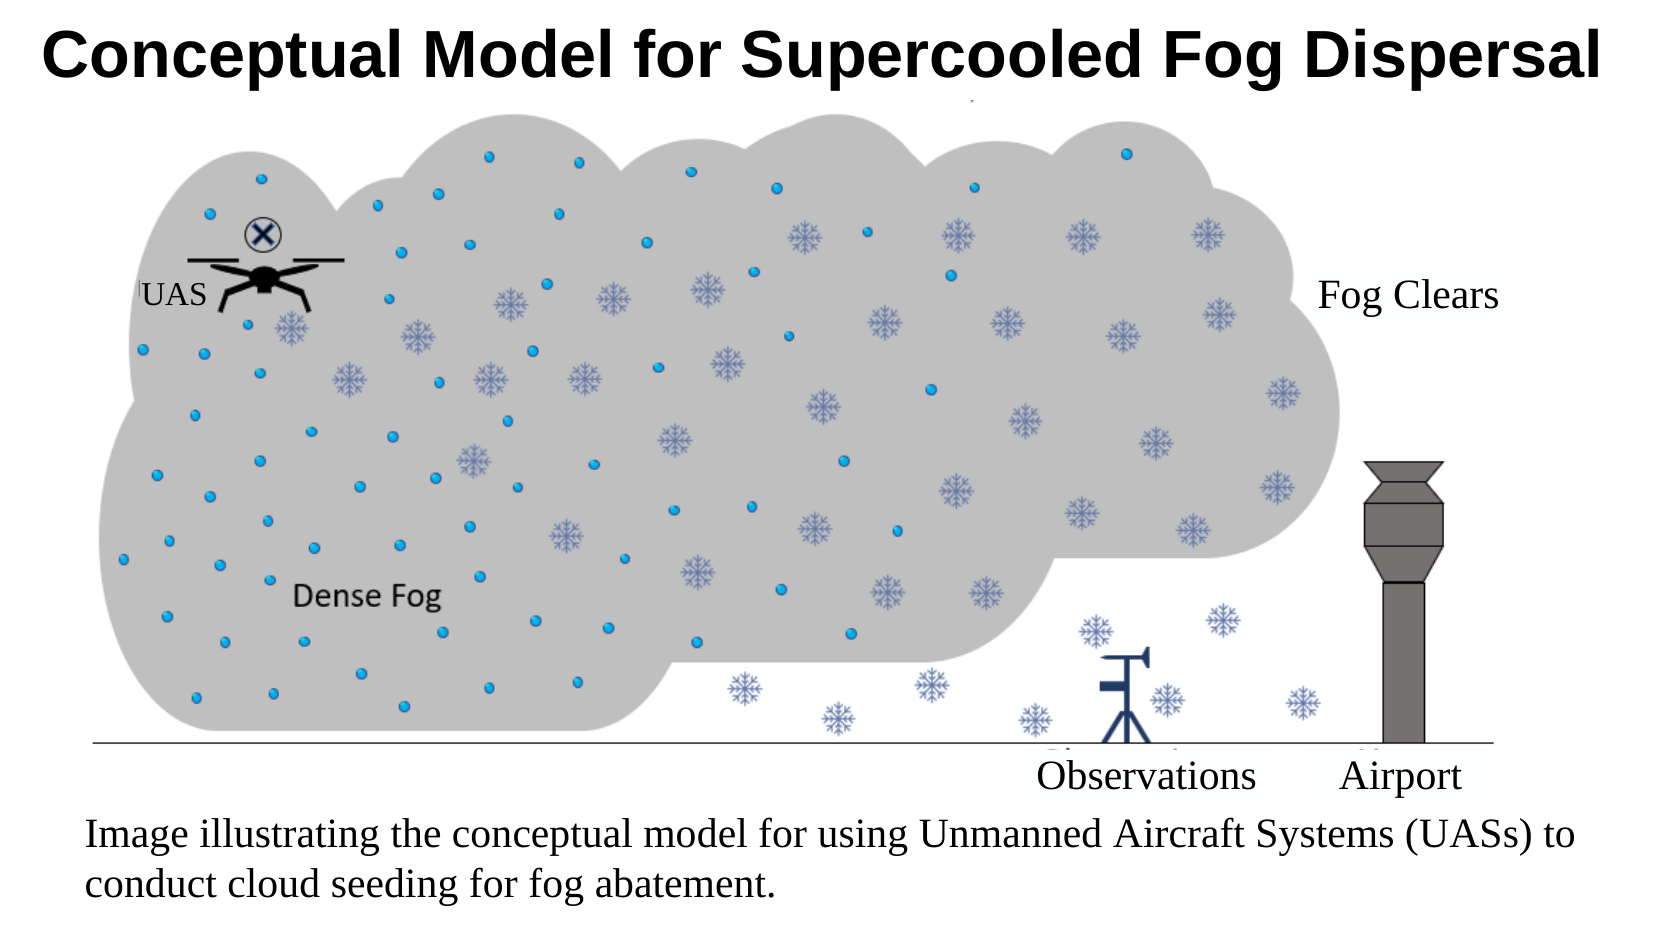

# Conceptual Model for Supercooled Fog Dispersal
Fog Clears
UAS
Observations
Airport
Image illustrating the conceptual model for using Unmanned Aircraft Systems (UASs) to conduct cloud seeding for fog abatement.